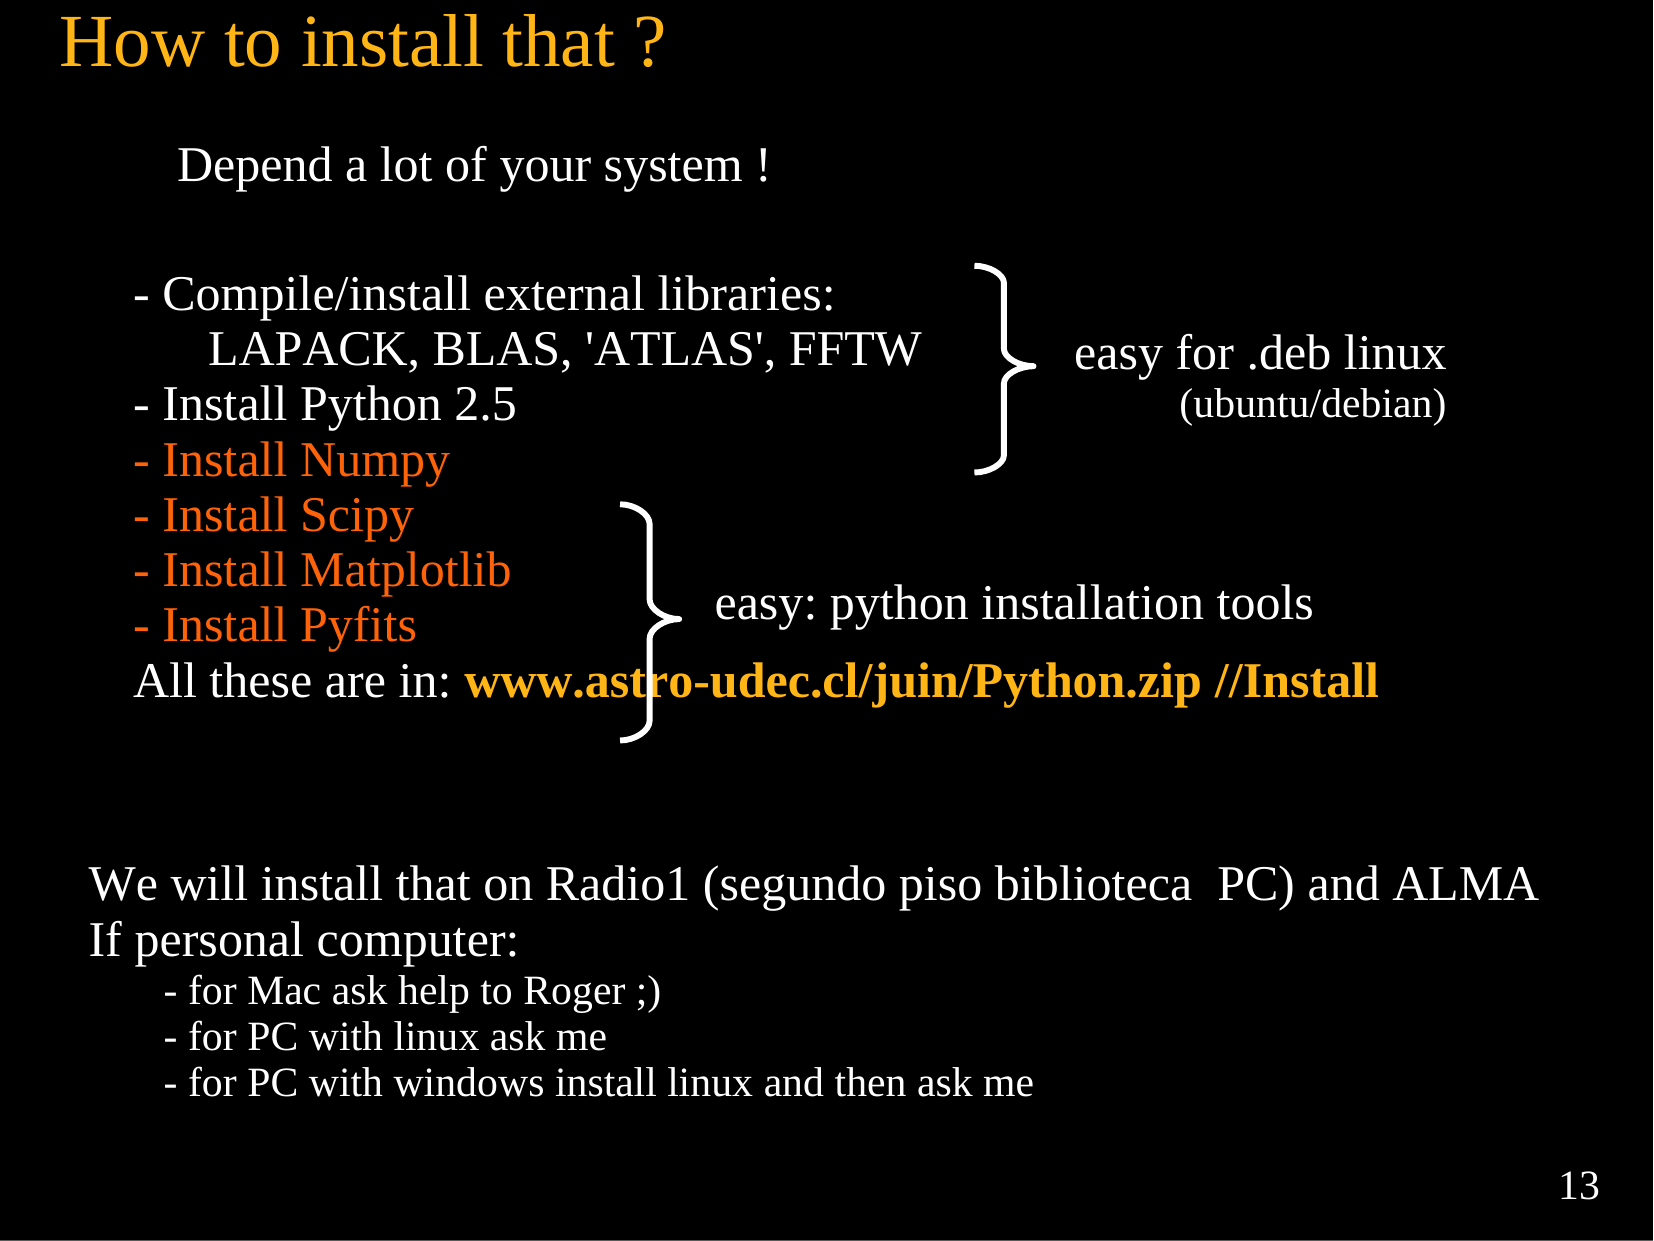

How to install that ?
Depend a lot of your system !
- Compile/install external libraries:
	LAPACK, BLAS, 'ATLAS', FFTW
- Install Python 2.5
- Install Numpy
- Install Scipy
- Install Matplotlib
- Install Pyfits
All these are in: www.astro-udec.cl/juin/Python.zip //Install
easy for .deb linux
(ubuntu/debian)
easy: python installation tools
We will install that on Radio1 (segundo piso biblioteca PC) and ALMA
If personal computer:
	- for Mac ask help to Roger ;)
	- for PC with linux ask me
	- for PC with windows install linux and then ask me